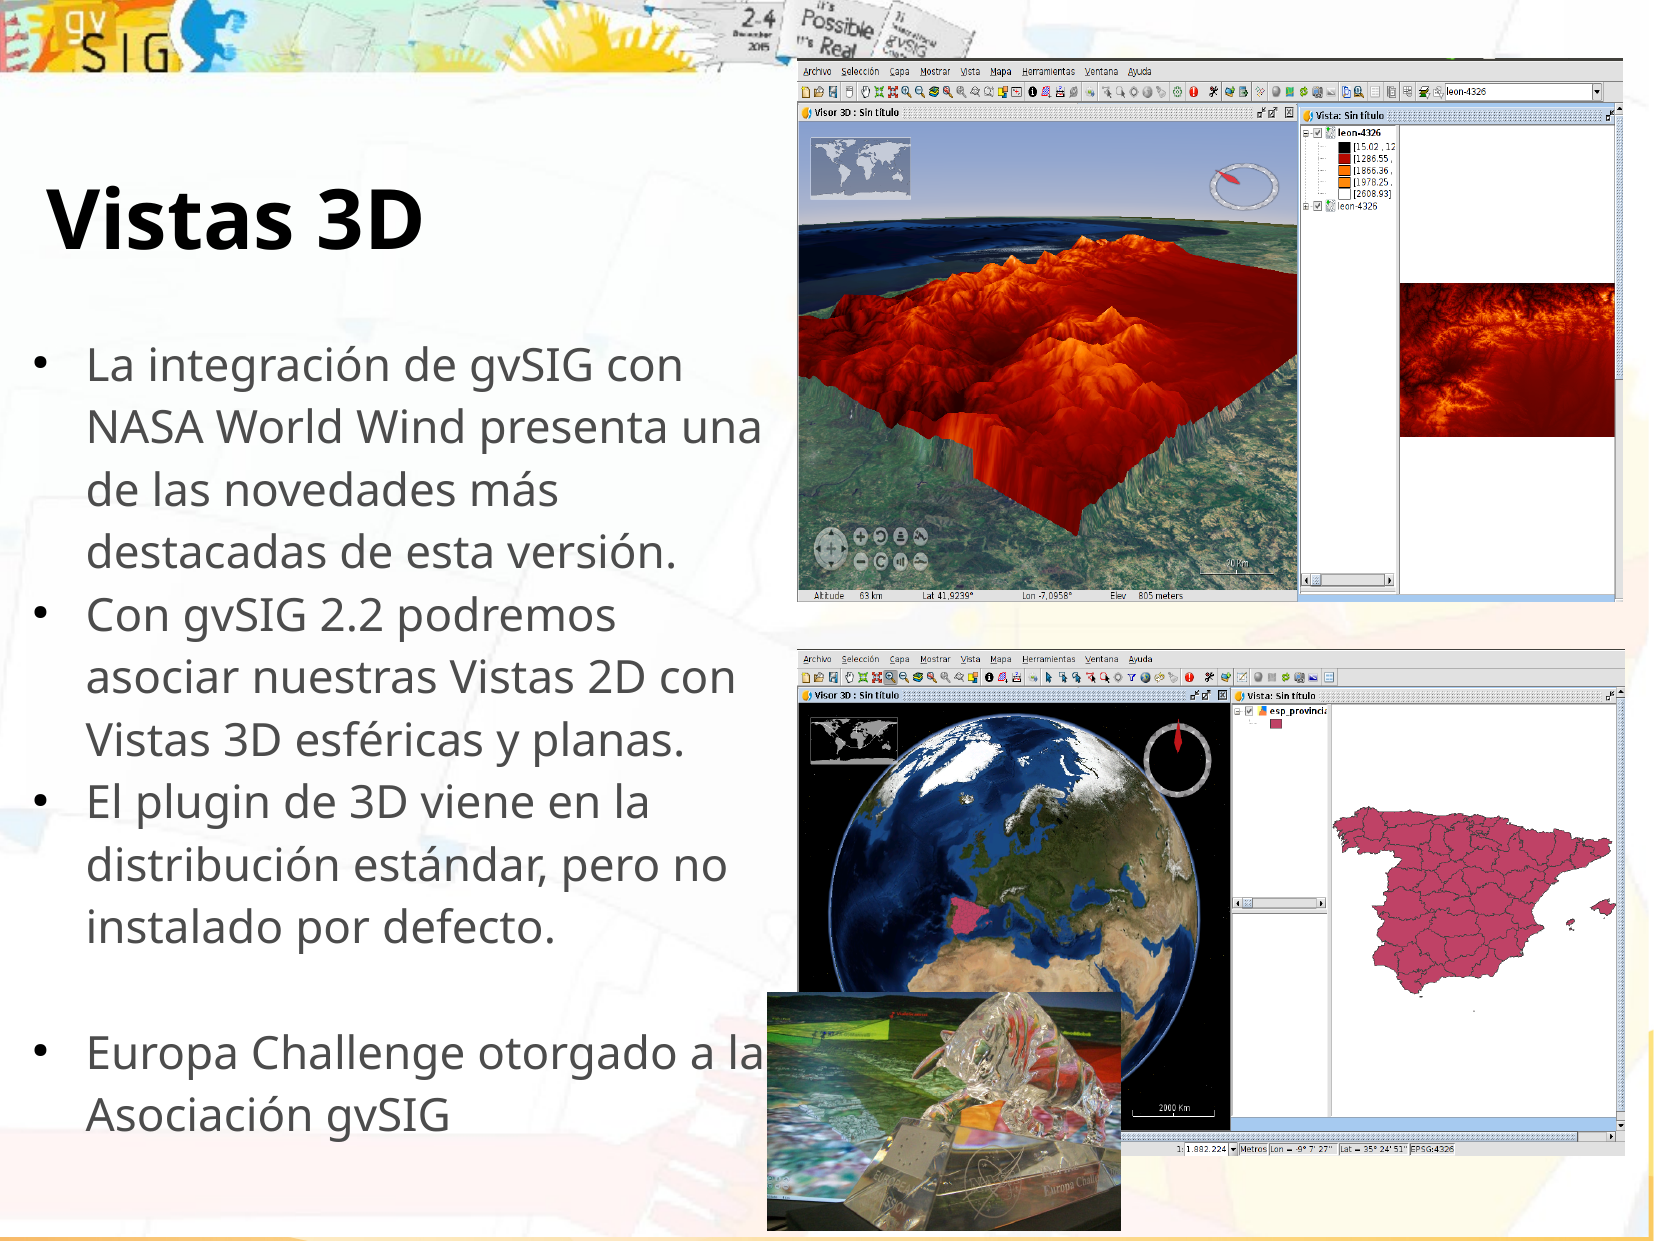

# Vistas 3D
La integración de gvSIG con NASA World Wind presenta una de las novedades más destacadas de esta versión.
Con gvSIG 2.2 podremos asociar nuestras Vistas 2D con Vistas 3D esféricas y planas.
El plugin de 3D viene en la distribución estándar, pero no instalado por defecto.
Europa Challenge otorgado a la Asociación gvSIG